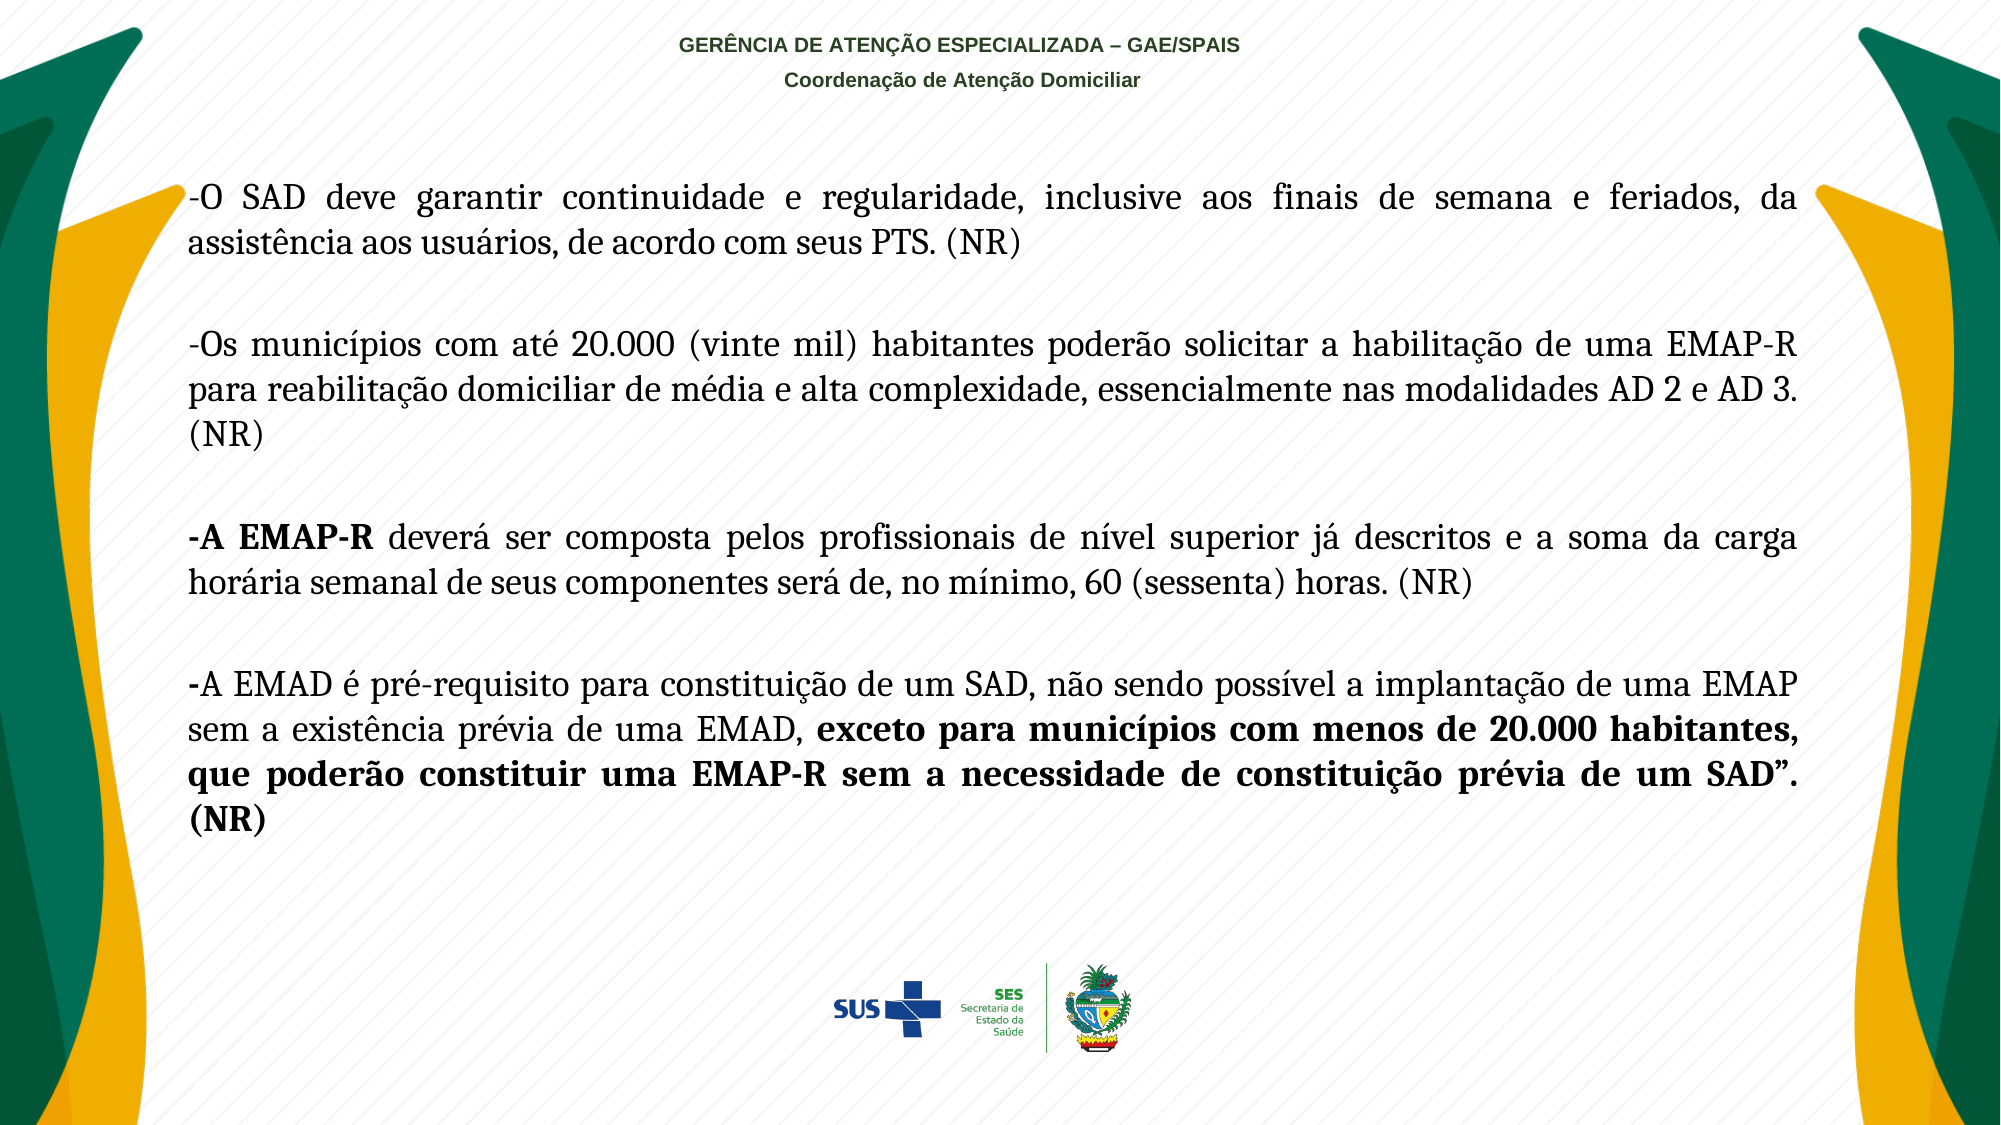

GERÊNCIA DE ATENÇÃO ESPECIALIZADA – GAE/SPAIS
 Coordenação de Atenção Domiciliar
-O SAD deve garantir continuidade e regularidade, inclusive aos finais de semana e feriados, da assistência aos usuários, de acordo com seus PTS. (NR)
-Os municípios com até 20.000 (vinte mil) habitantes poderão solicitar a habilitação de uma EMAP-R para reabilitação domiciliar de média e alta complexidade, essencialmente nas modalidades AD 2 e AD 3. (NR)
-A EMAP-R deverá ser composta pelos profissionais de nível superior já descritos e a soma da carga horária semanal de seus componentes será de, no mínimo, 60 (sessenta) horas. (NR)
-A EMAD é pré-requisito para constituição de um SAD, não sendo possível a implantação de uma EMAP sem a existência prévia de uma EMAD, exceto para municípios com menos de 20.000 habitantes, que poderão constituir uma EMAP-R sem a necessidade de constituição prévia de um SAD”. (NR)